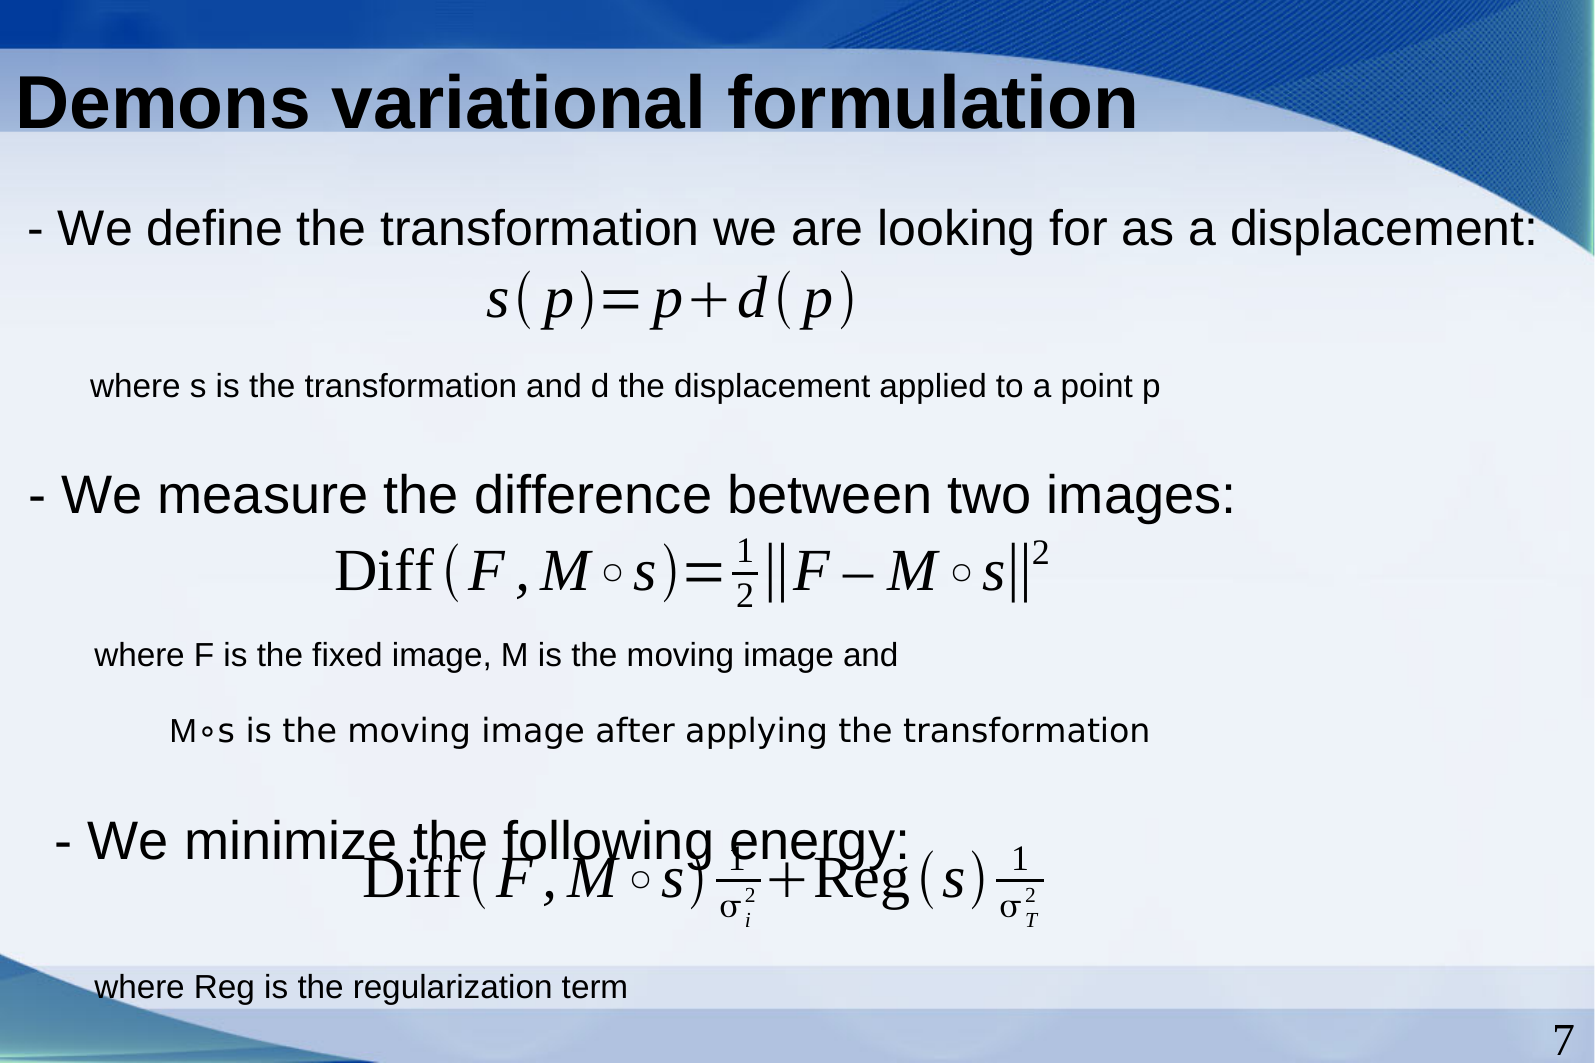

# Demons variational formulation
- We define the transformation we are looking for as a displacement:
where s is the transformation and d the displacement applied to a point p
- We measure the difference between two images:
	where F is the fixed image, M is the moving image and
		M∘s is the moving image after applying the transformation
- We minimize the following energy:
	where Reg is the regularization term
7